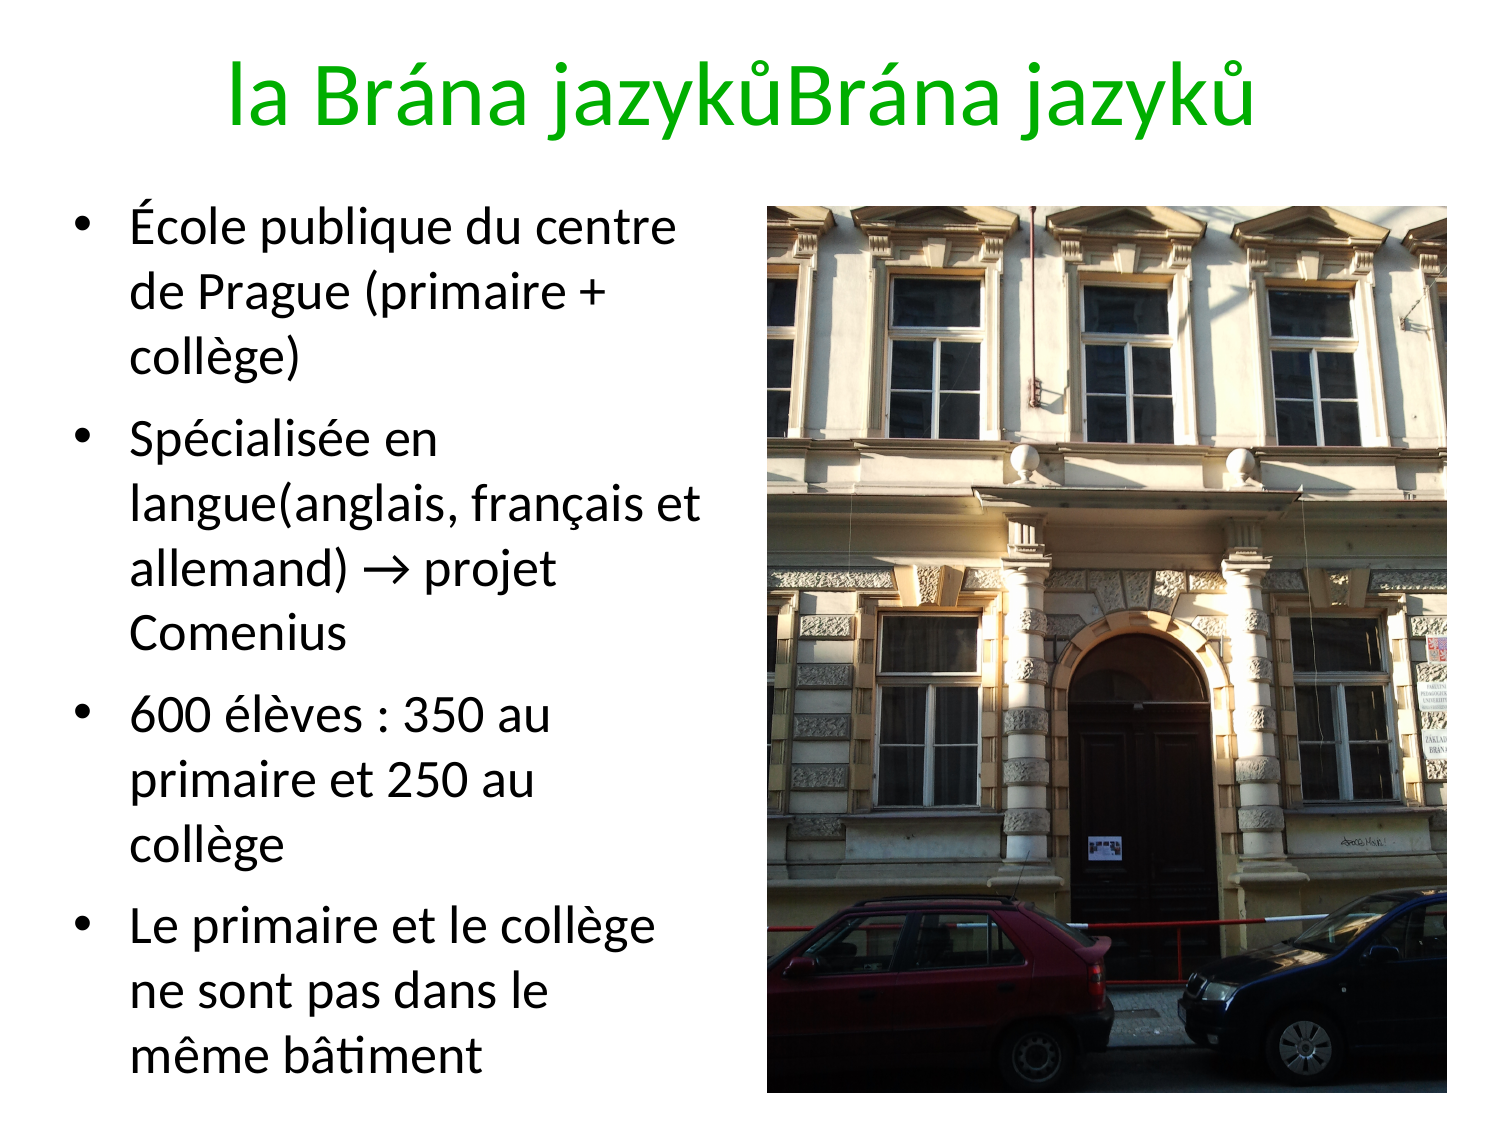

# la Brána jazykůBrána jazyků
École publique du centre de Prague (primaire + collège)
Spécialisée en langue(anglais, français et allemand) → projet Comenius
600 élèves : 350 au primaire et 250 au collège
Le primaire et le collège ne sont pas dans le même bâtiment